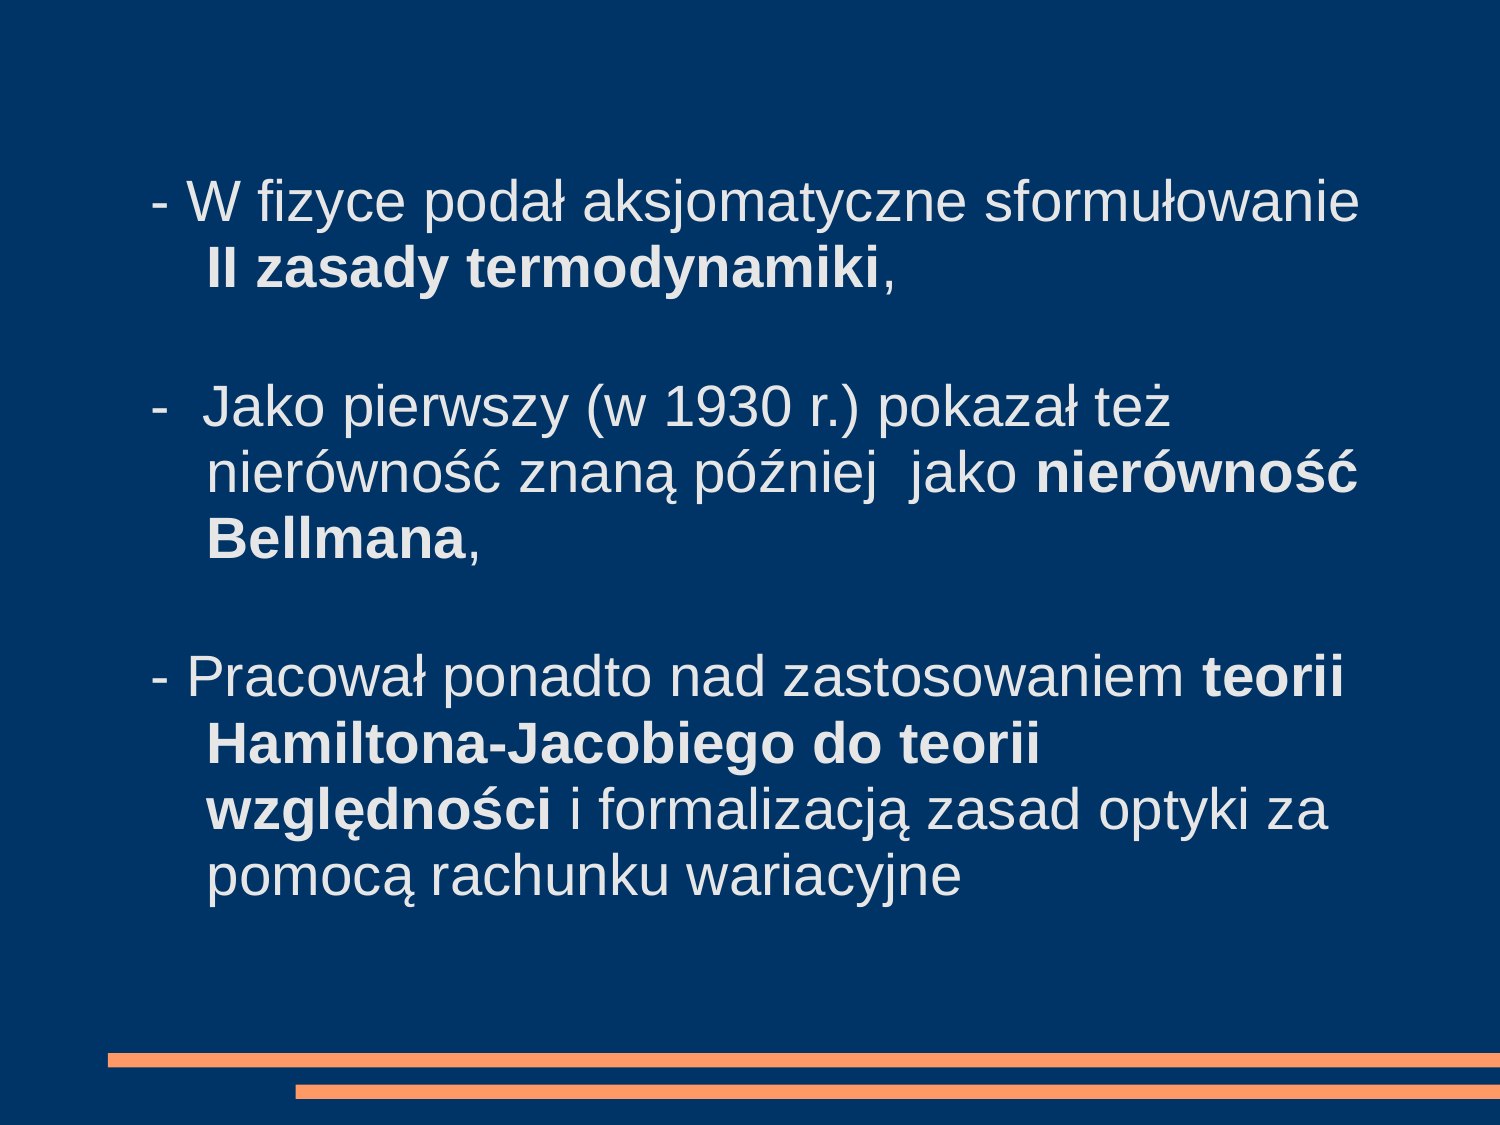

#
- W fizyce podał aksjomatyczne sformułowanie II zasady termodynamiki,
- Jako pierwszy (w 1930 r.) pokazał też nierówność znaną później jako nierówność Bellmana,
- Pracował ponadto nad zastosowaniem teorii Hamiltona-Jacobiego do teorii względności i formalizacją zasad optyki za pomocą rachunku wariacyjne